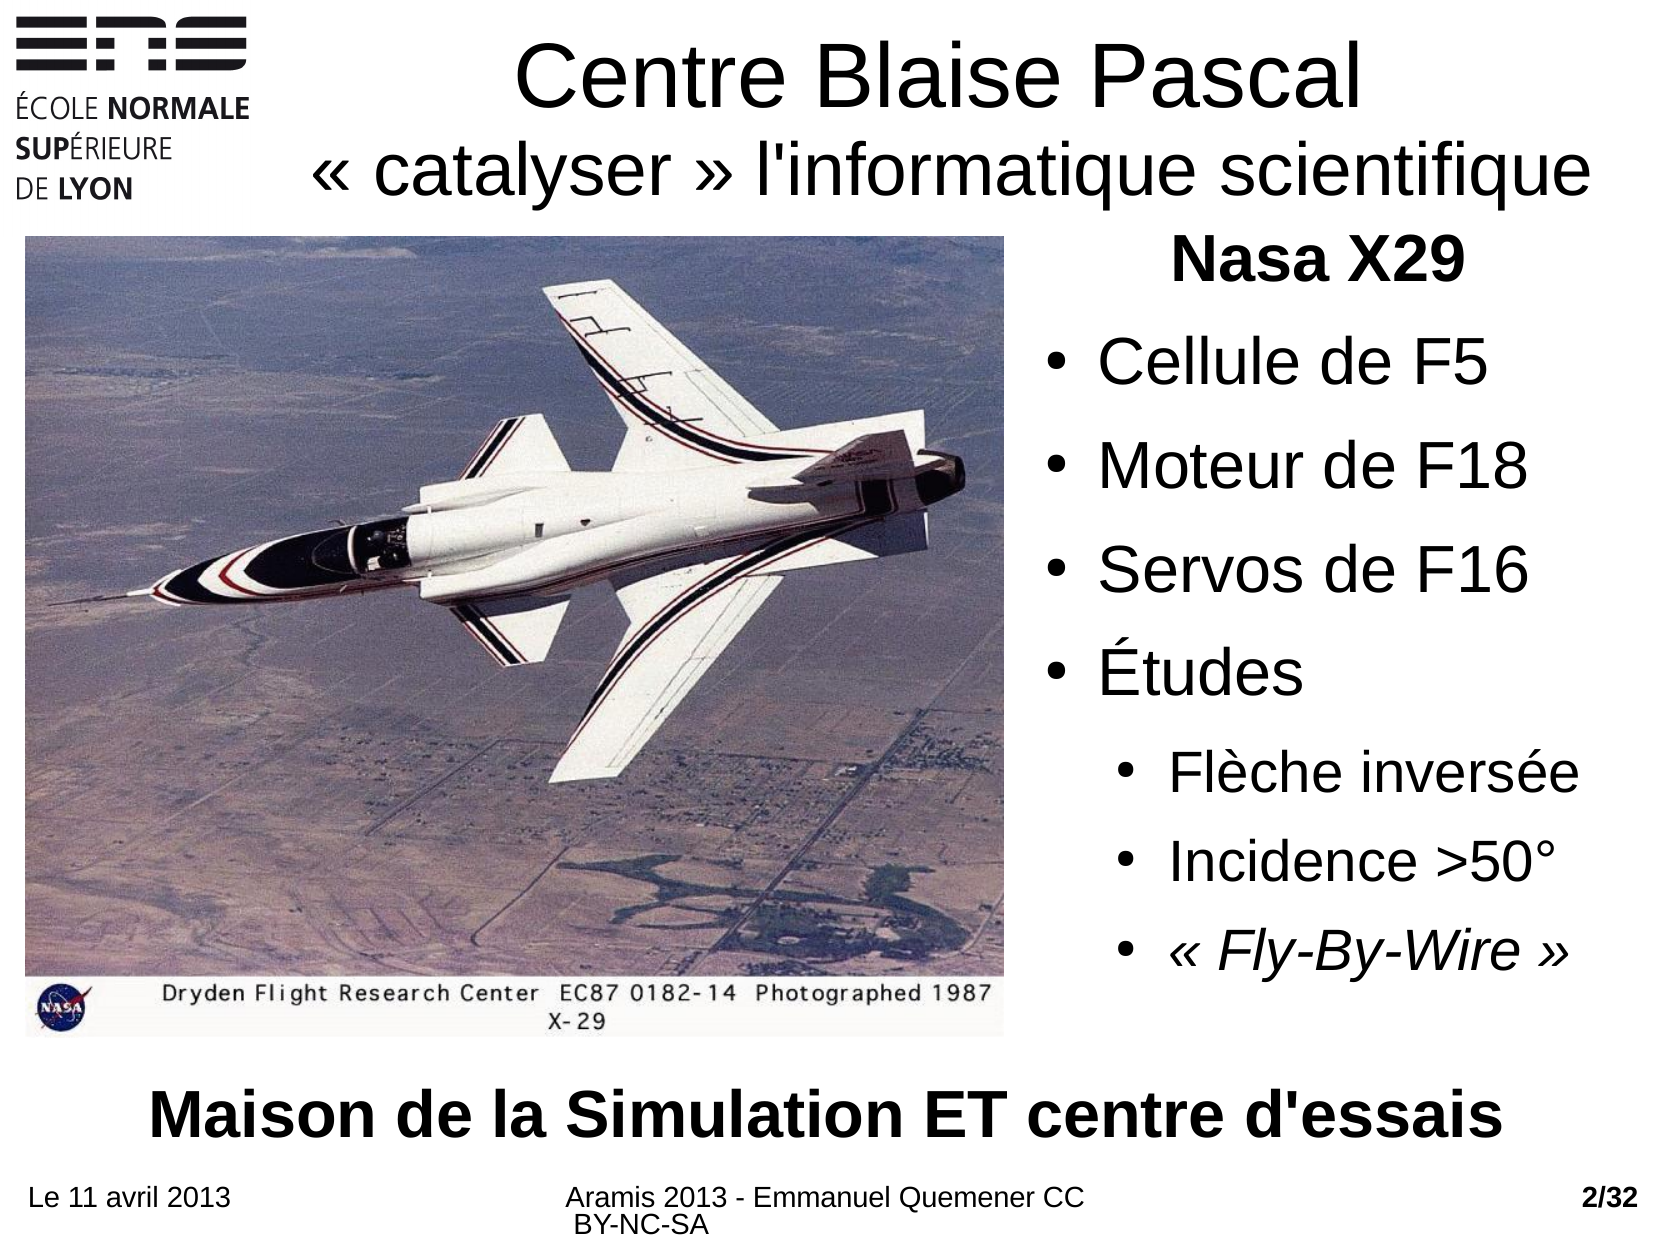

# Centre Blaise Pascal « catalyser » l'informatique scientifique
Nasa X29
Cellule de F5
Moteur de F18
Servos de F16
Études
Flèche inversée
Incidence >50°
« Fly-By-Wire »
Maison de la Simulation ET centre d'essais
Le 11 avril 2013
Aramis 2013 - Emmanuel Quemener CC BY-NC-SA
2